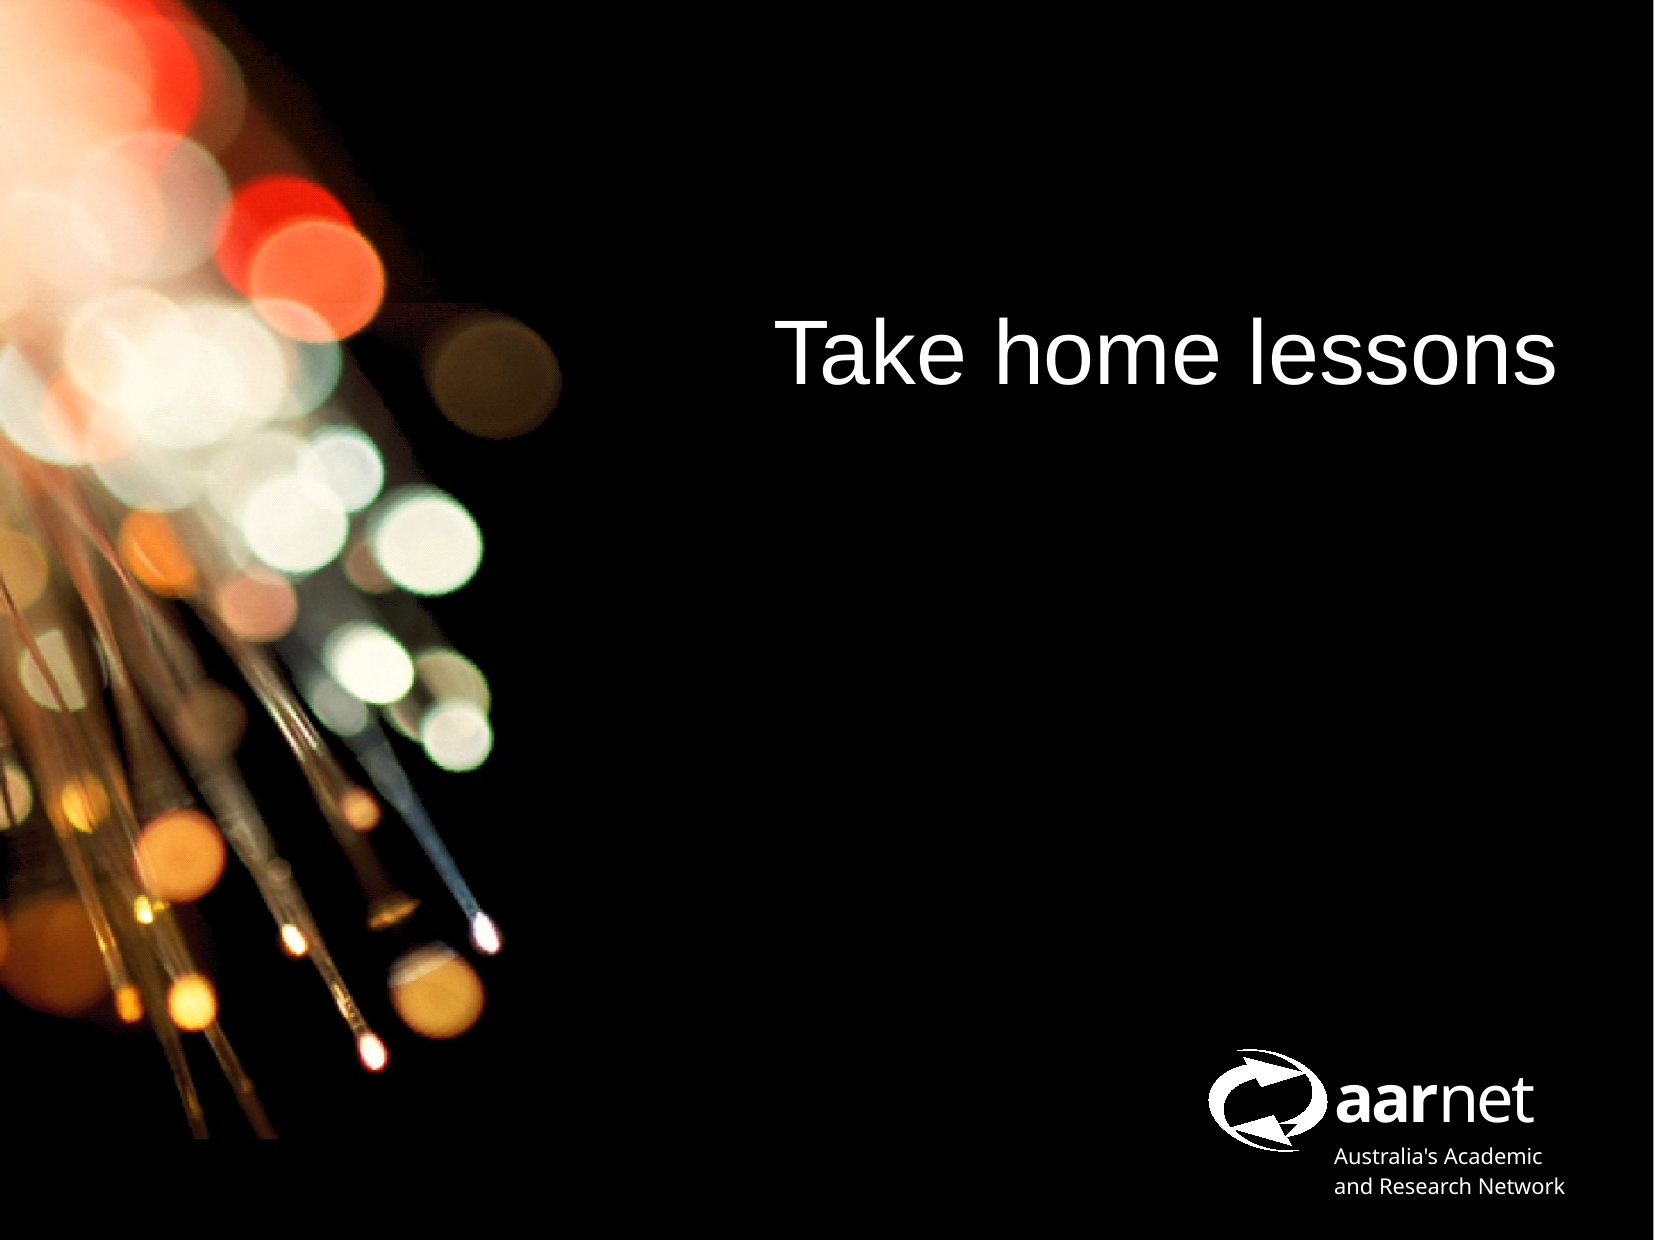

# Take home lessons
aarnet
Australia's Academic
and Research Network